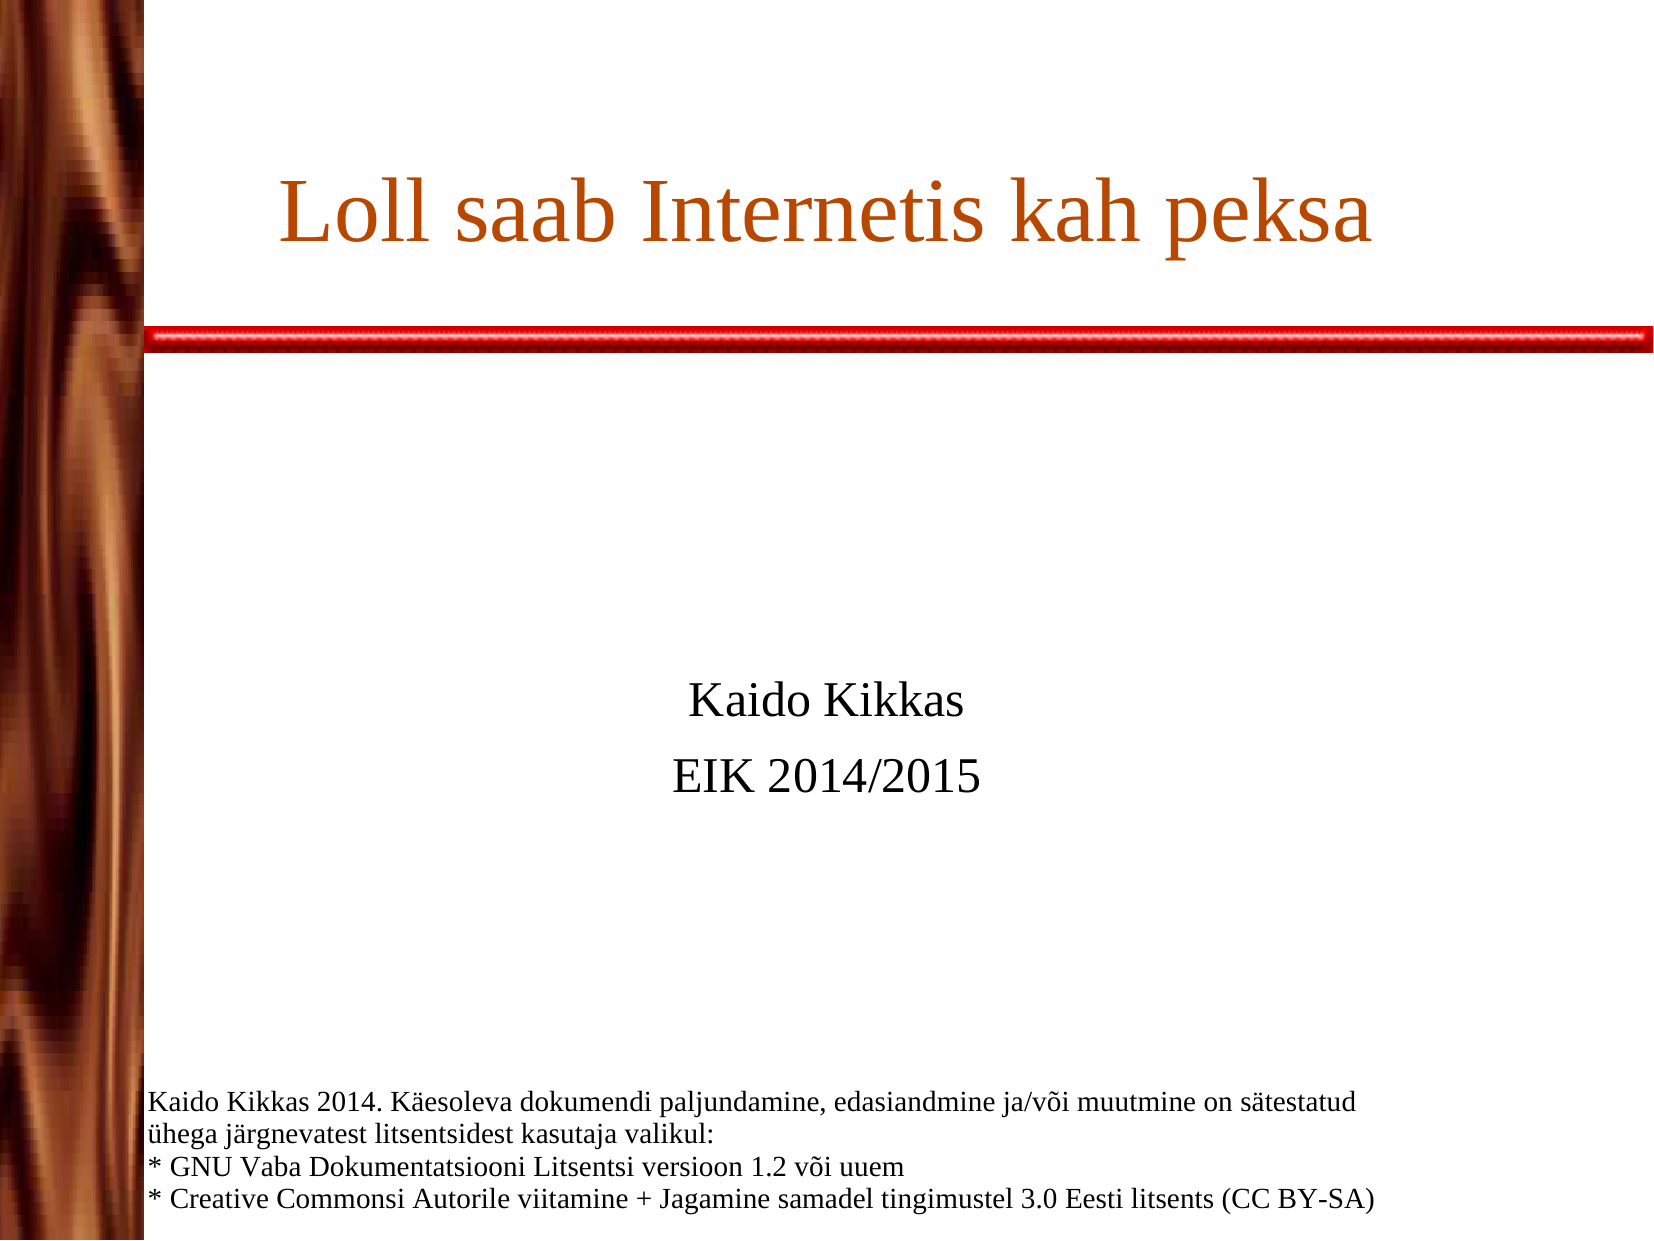

# Loll saab Internetis kah peksa
Kaido Kikkas
EIK 2014/2015
Kaido Kikkas
ITK 2008/2009
Kaido Kikkas 2014. Käesoleva dokumendi paljundamine, edasiandmine ja/või muutmine on sätestatud
ühega järgnevatest litsentsidest kasutaja valikul:
* GNU Vaba Dokumentatsiooni Litsentsi versioon 1.2 või uuem
* Creative Commonsi Autorile viitamine + Jagamine samadel tingimustel 3.0 Eesti litsents (CC BY-SA)
© 2009 Kaido Kikkas. Levitamine sätestatud vastavalt GNU Vaba Dokumentatsiooni Litsentsile (v l.2 või uuem) või Creative Commons Attribution-ShareAlike (BY-SA) 3.0 litsentsile‏
© 2009 Kaido Kikkas. Levitamine sätestatud vastavalt GNU Vaba Dokumentatsiooni Litsentsile (v l.2 või uuem) või Creative Commons Attribution-ShareAlike (BY-SA) 3.0 litsentsile‏